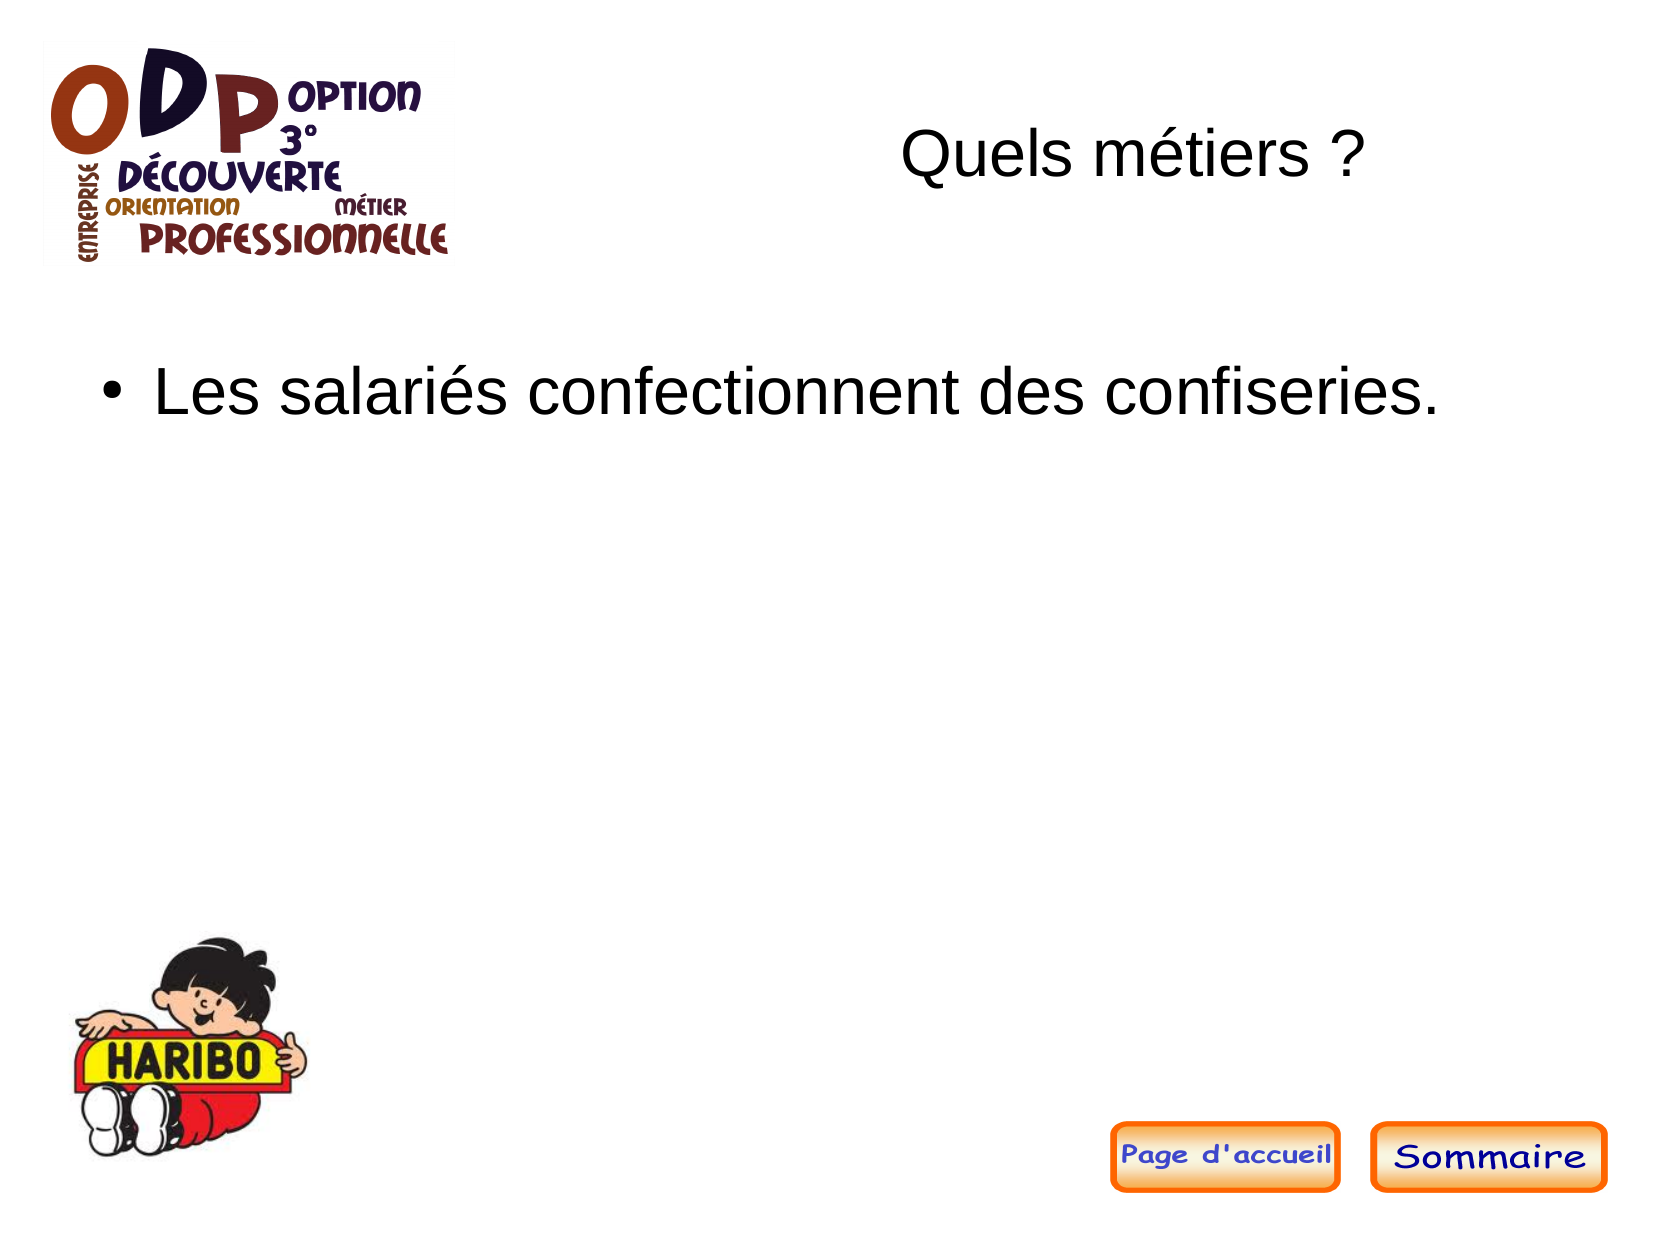

# Quels métiers ?
Les salariés confectionnent des confiseries.